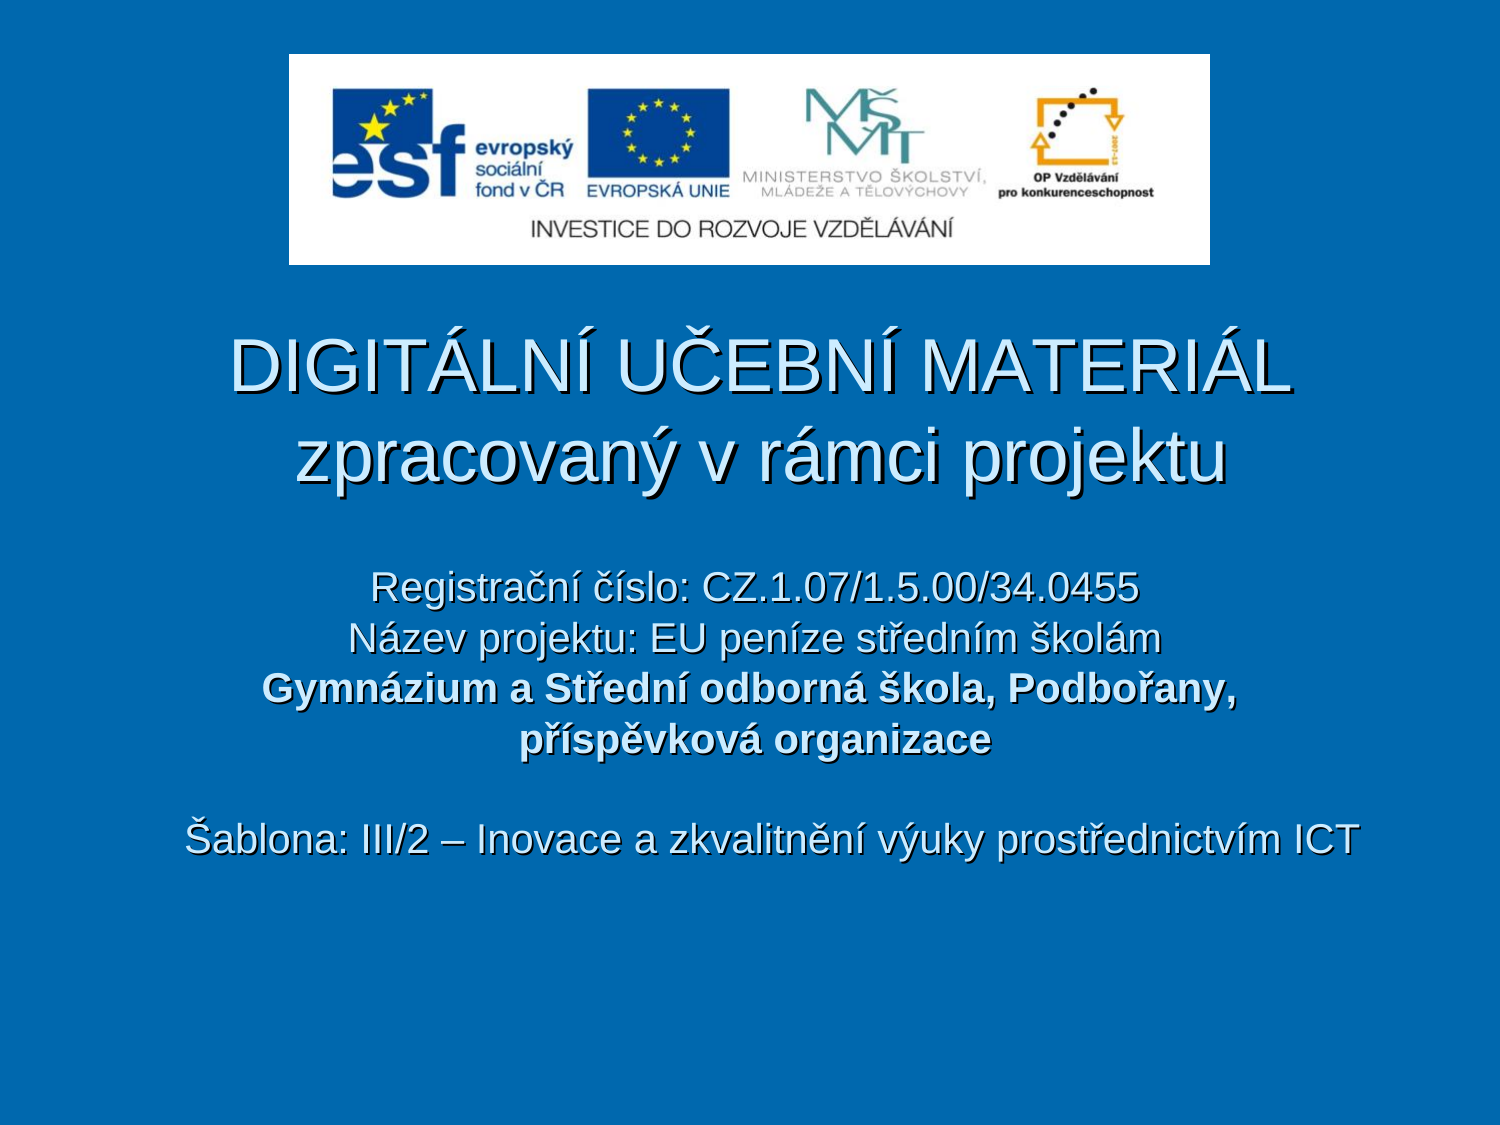

# DIGITÁLNÍ UČEBNÍ MATERIÁL zpracovaný v rámci projektu
Registrační číslo: CZ.1.07/1.5.00/34.0455
Název projektu: EU peníze středním školám
Gymnázium a Střední odborná škola, Podbořany,
příspěvková organizace
 Šablona: III/2 – Inovace a zkvalitnění výuky prostřednictvím ICT